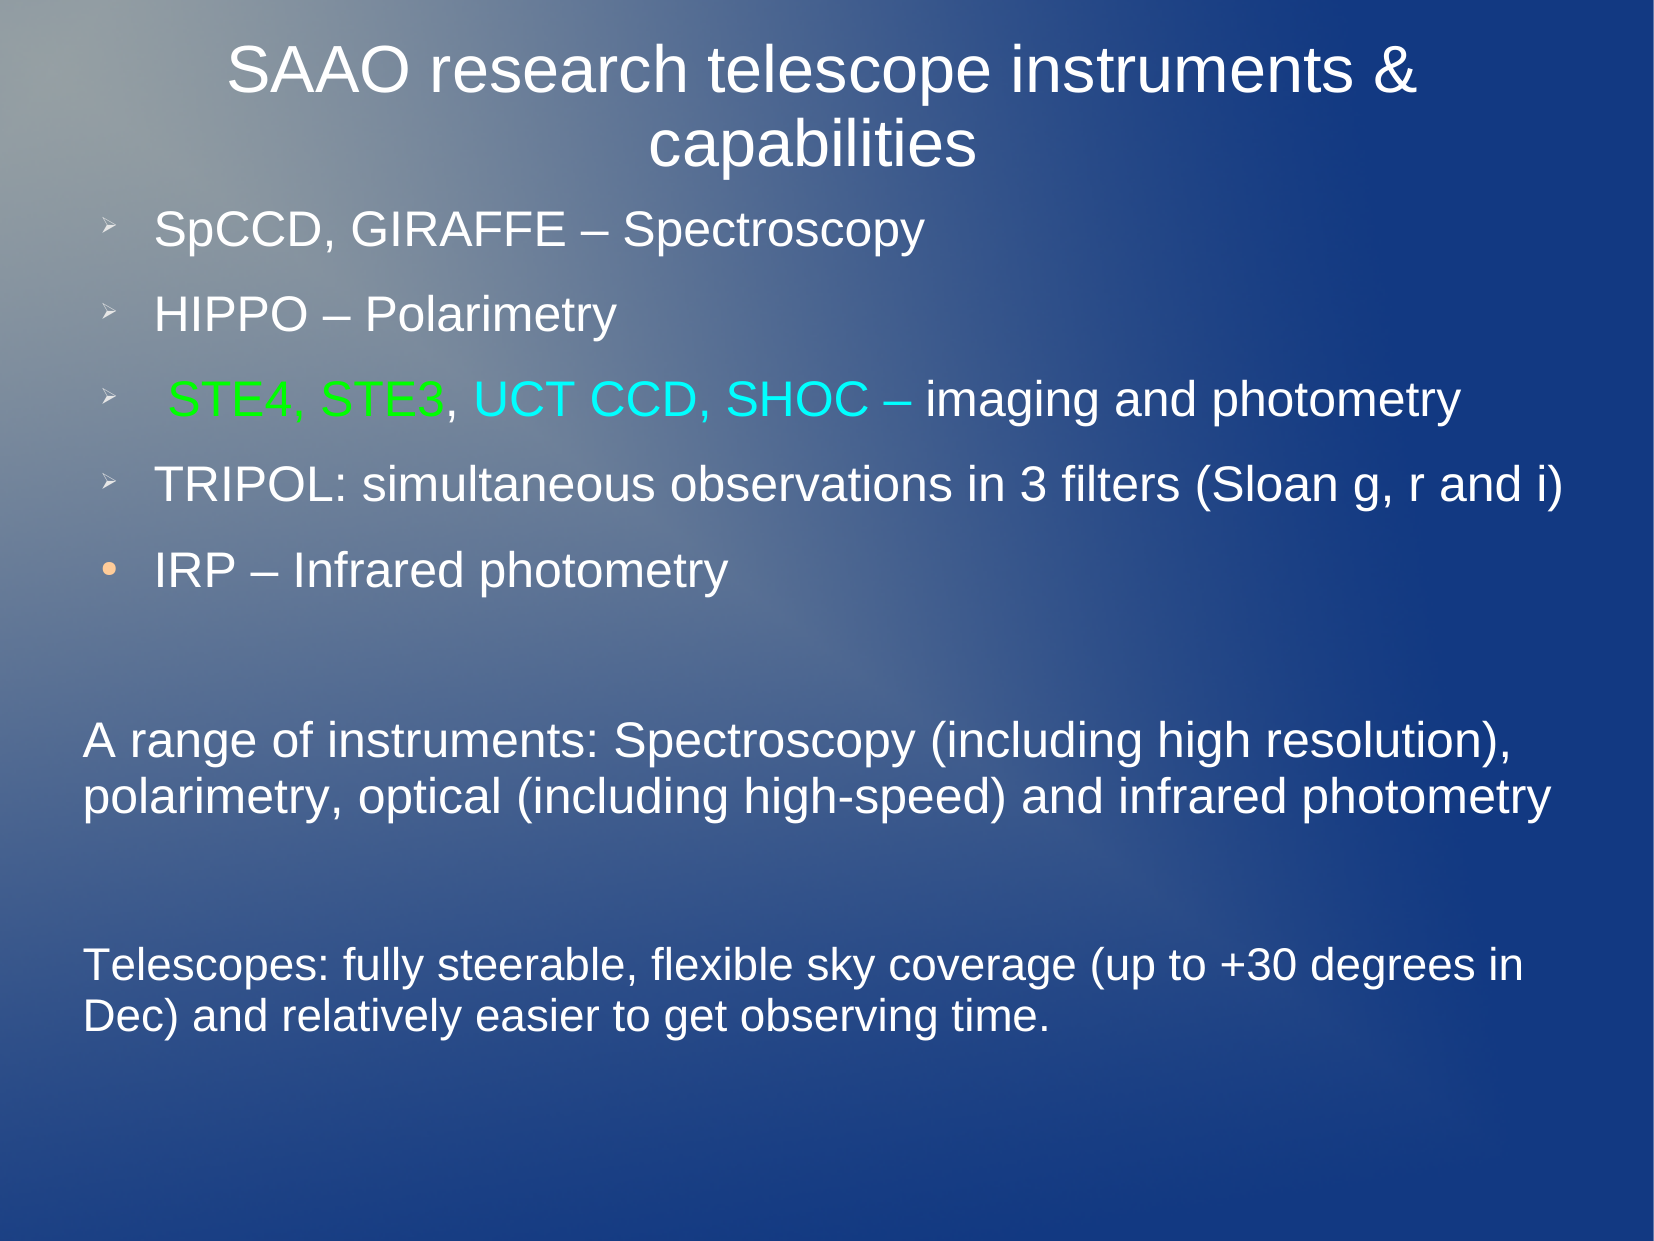

# SAAO research telescope instruments & capabilities
SpCCD, GIRAFFE – Spectroscopy
HIPPO – Polarimetry
 STE4, STE3, UCT CCD, SHOC – imaging and photometry
TRIPOL: simultaneous observations in 3 filters (Sloan g, r and i)
IRP – Infrared photometry
A range of instruments: Spectroscopy (including high resolution), polarimetry, optical (including high-speed) and infrared photometry
Telescopes: fully steerable, flexible sky coverage (up to +30 degrees in Dec) and relatively easier to get observing time.